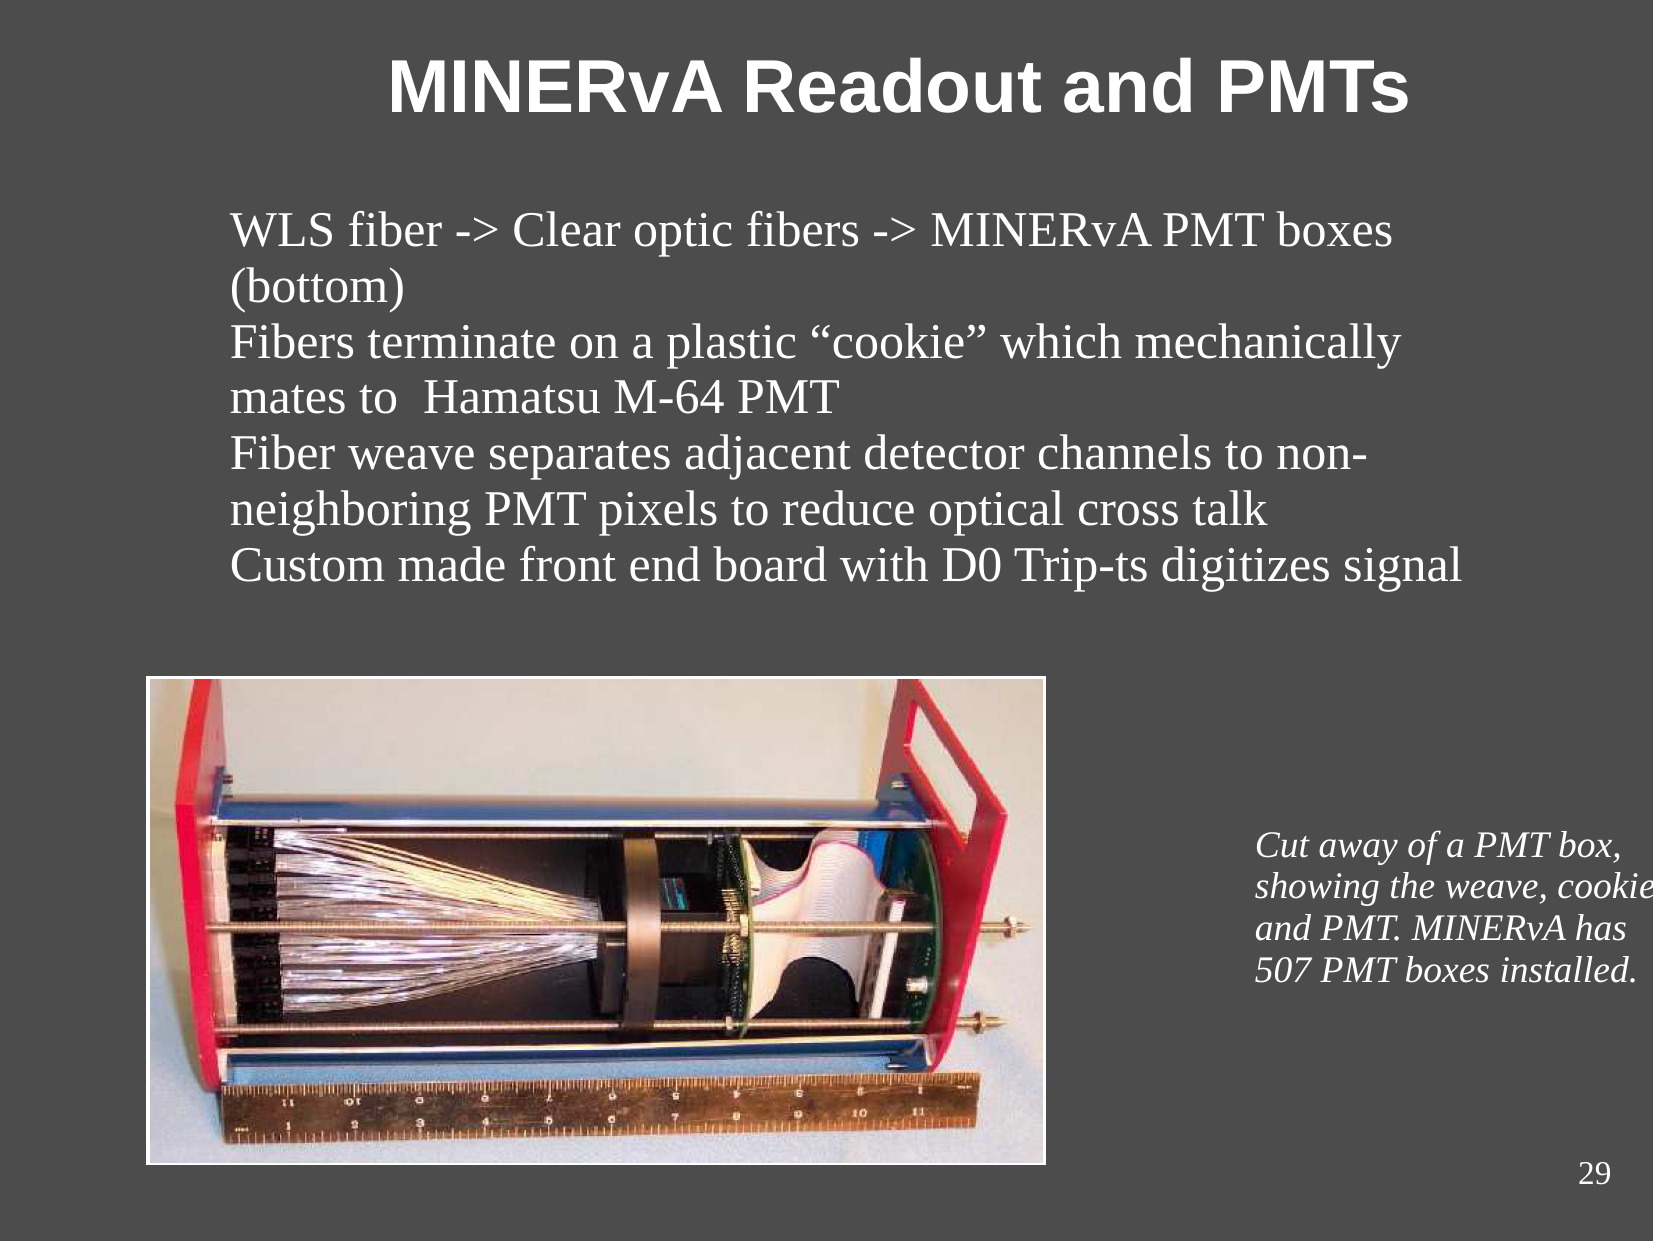

MINERvA Readout and PMTs
WLS fiber -> Clear optic fibers -> MINERvA PMT boxes (bottom)
Fibers terminate on a plastic “cookie” which mechanically mates to Hamatsu M-64 PMT
Fiber weave separates adjacent detector channels to non-neighboring PMT pixels to reduce optical cross talk
Custom made front end board with D0 Trip-ts digitizes signal
Cut away of a PMT box, showing the weave, cookie, and PMT. MINERvA has 507 PMT boxes installed.
29